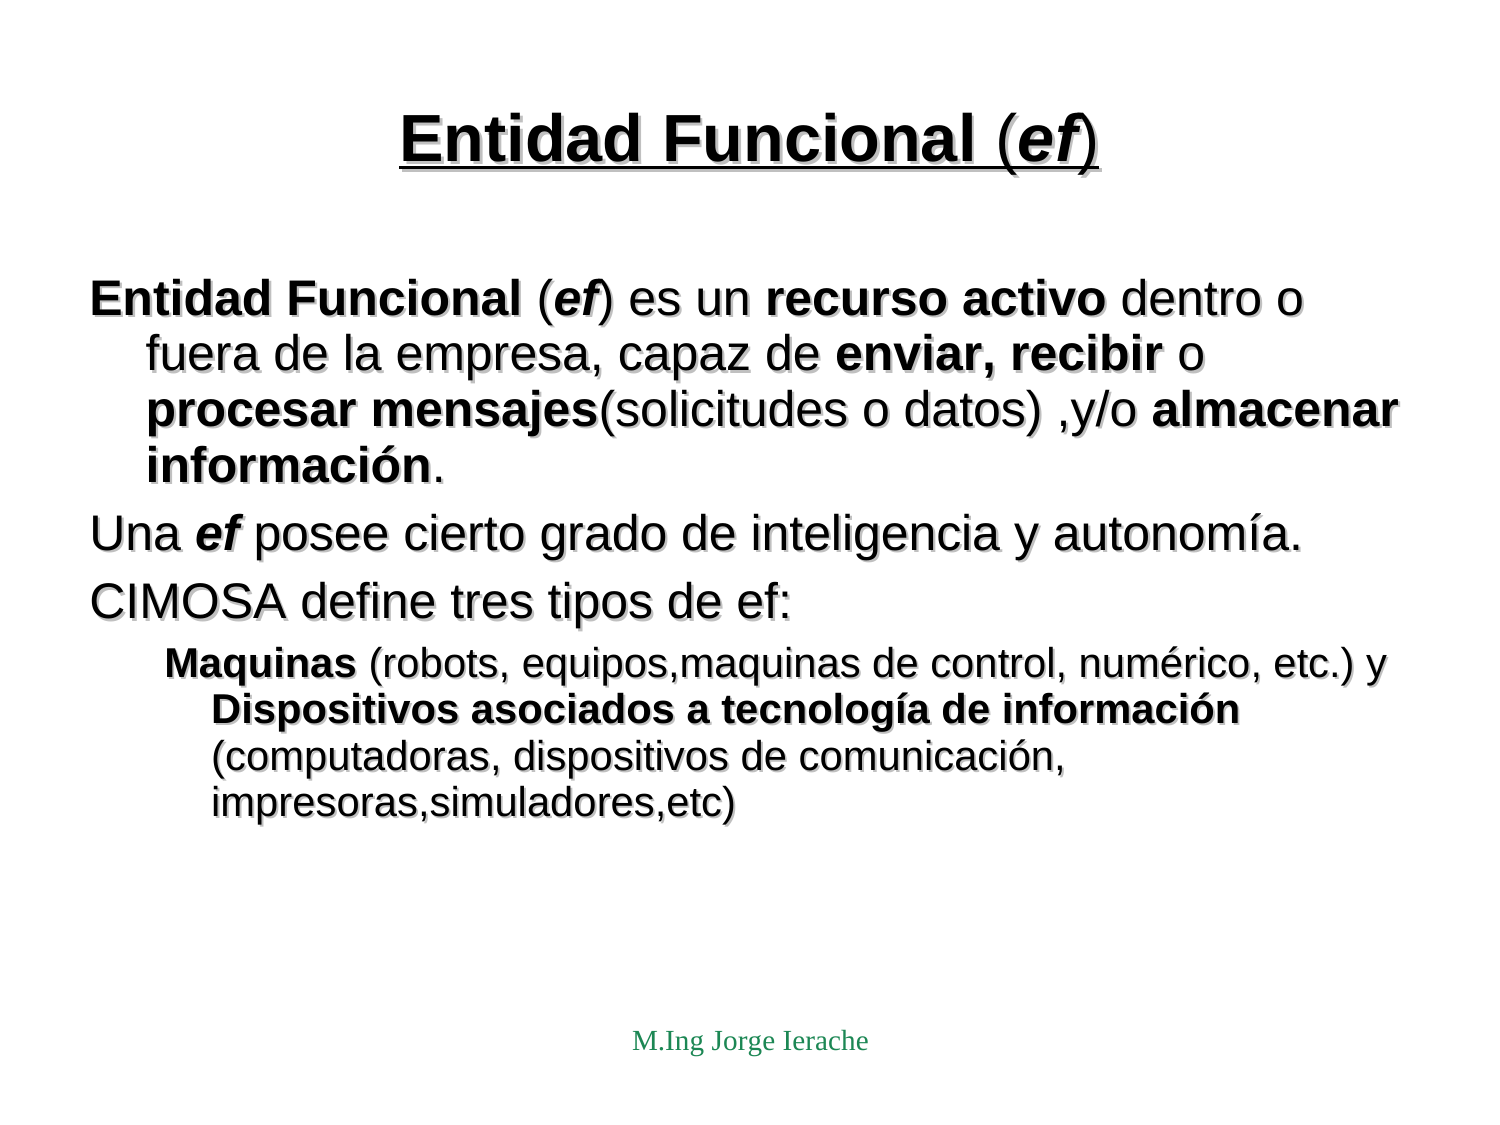

# Entidad Funcional (ef)
Entidad Funcional (ef) es un recurso activo dentro o fuera de la empresa, capaz de enviar, recibir o procesar mensajes(solicitudes o datos) ,y/o almacenar información.
Una ef posee cierto grado de inteligencia y autonomía.
CIMOSA define tres tipos de ef:
Maquinas (robots, equipos,maquinas de control, numérico, etc.) y Dispositivos asociados a tecnología de información (computadoras, dispositivos de comunicación, impresoras,simuladores,etc)
M.Ing Jorge Ierache